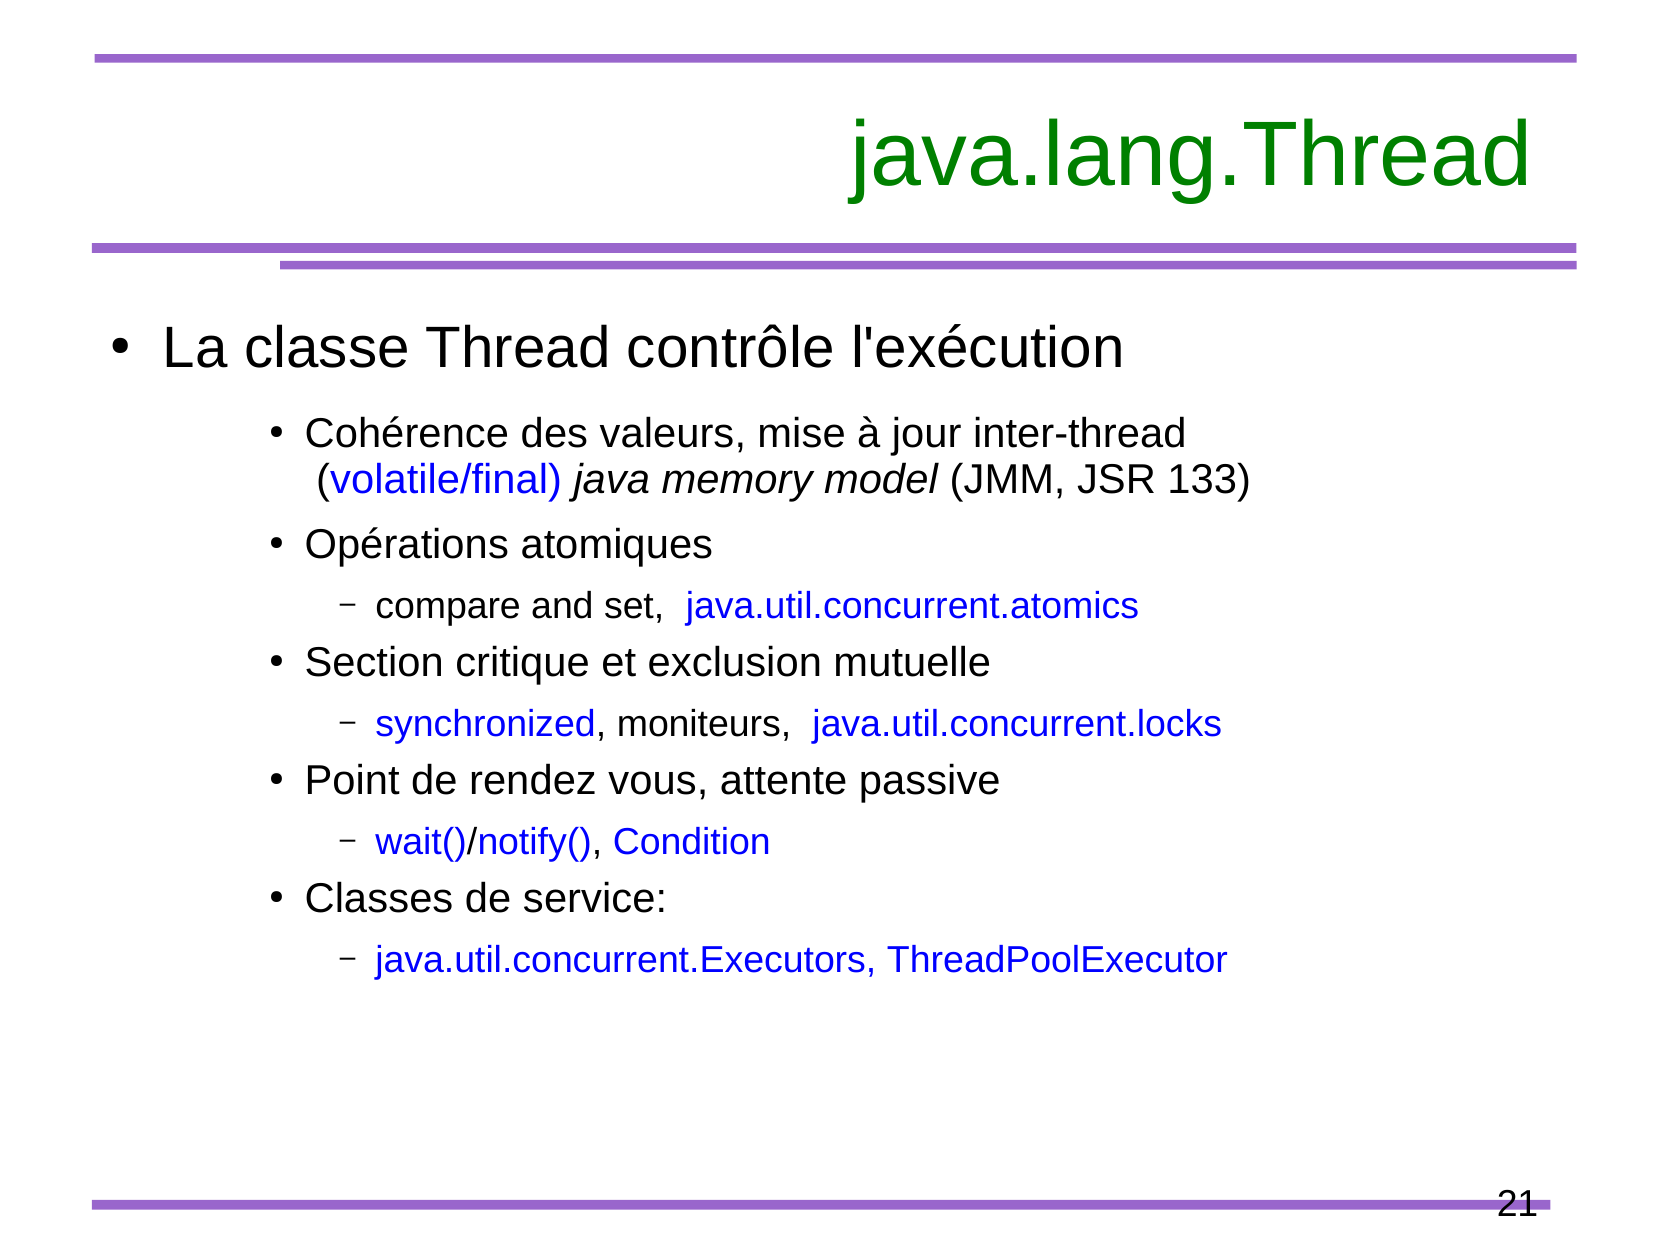

# java.lang.Thread
La classe Thread contrôle l'exécution
Cohérence des valeurs, mise à jour inter-thread
 (volatile/final) java memory model (JMM, JSR 133)
Opérations atomiques
compare and set, java.util.concurrent.atomics
Section critique et exclusion mutuelle
synchronized, moniteurs, java.util.concurrent.locks
Point de rendez vous, attente passive
wait()/notify(), Condition
Classes de service:
java.util.concurrent.Executors, ThreadPoolExecutor